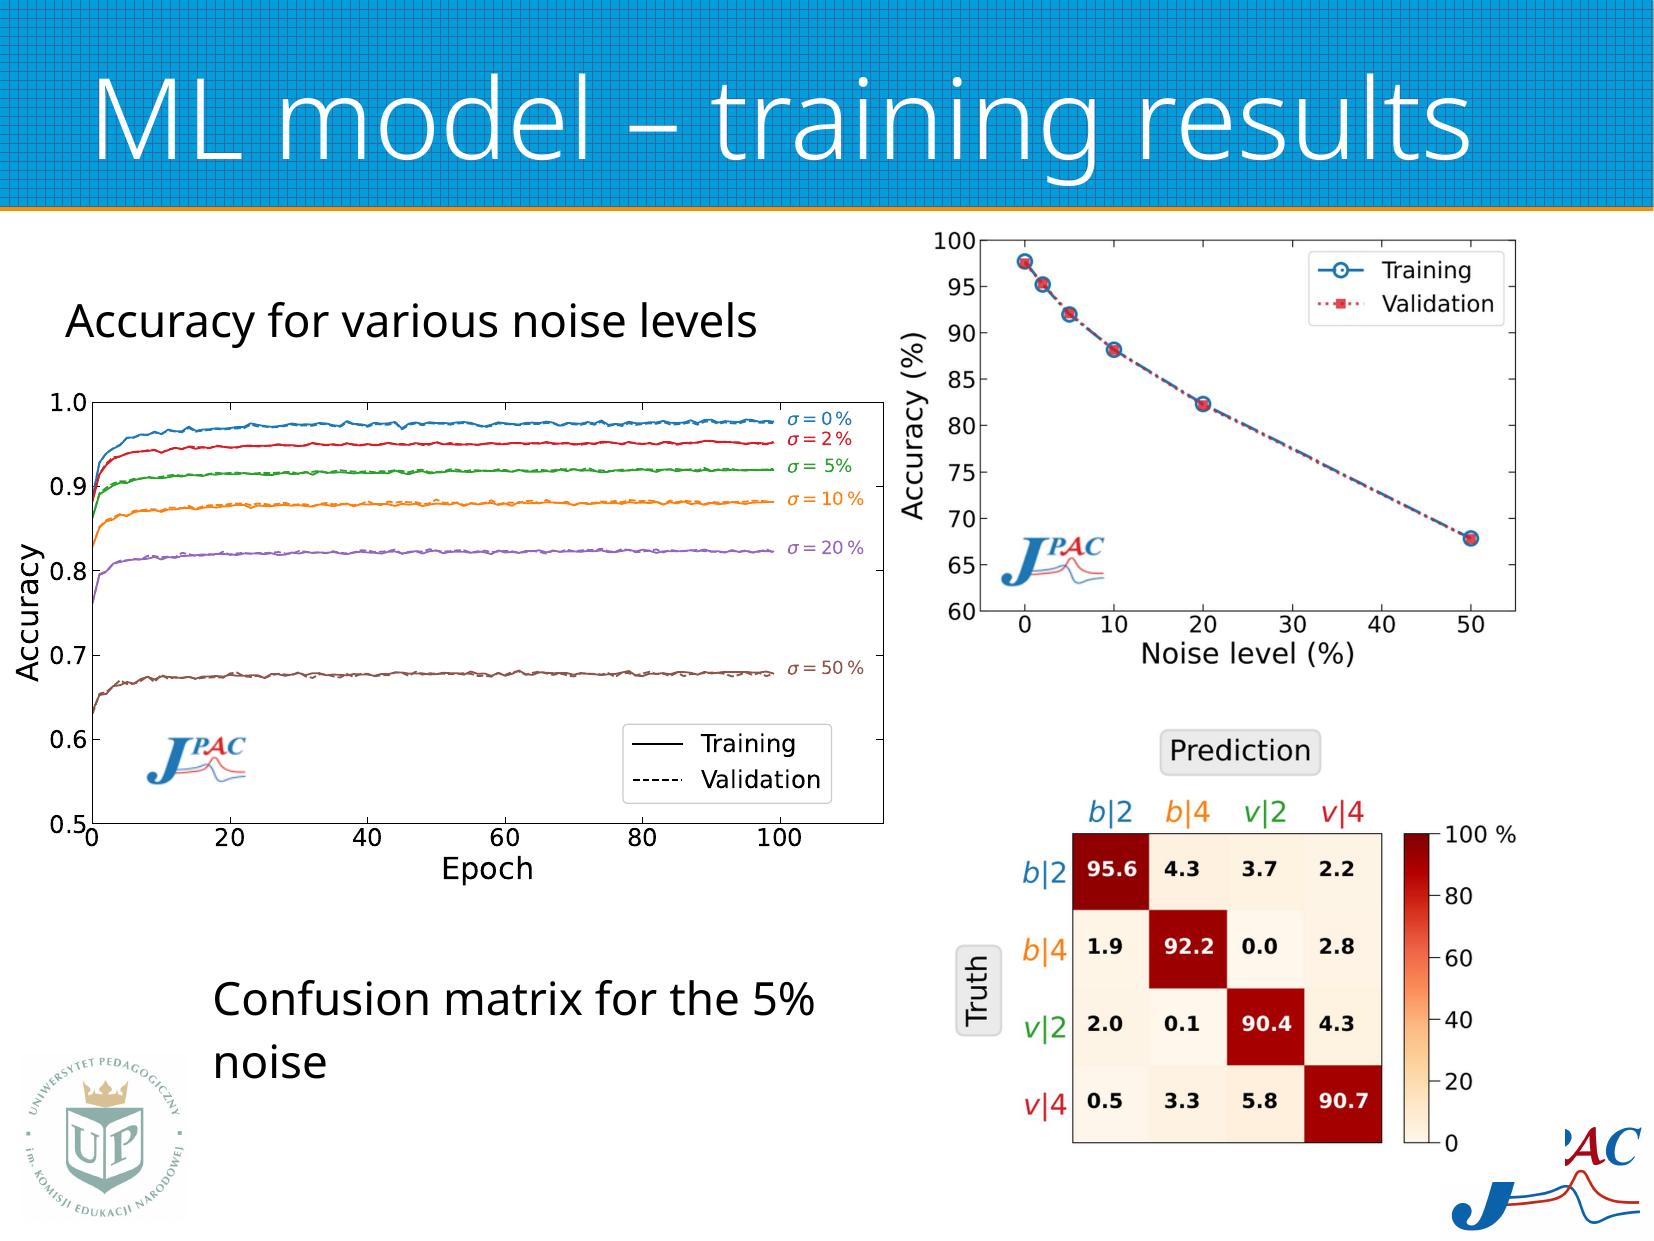

# ML model – training results
Accuracy for various noise levels
Confusion matrix for the 5% noise